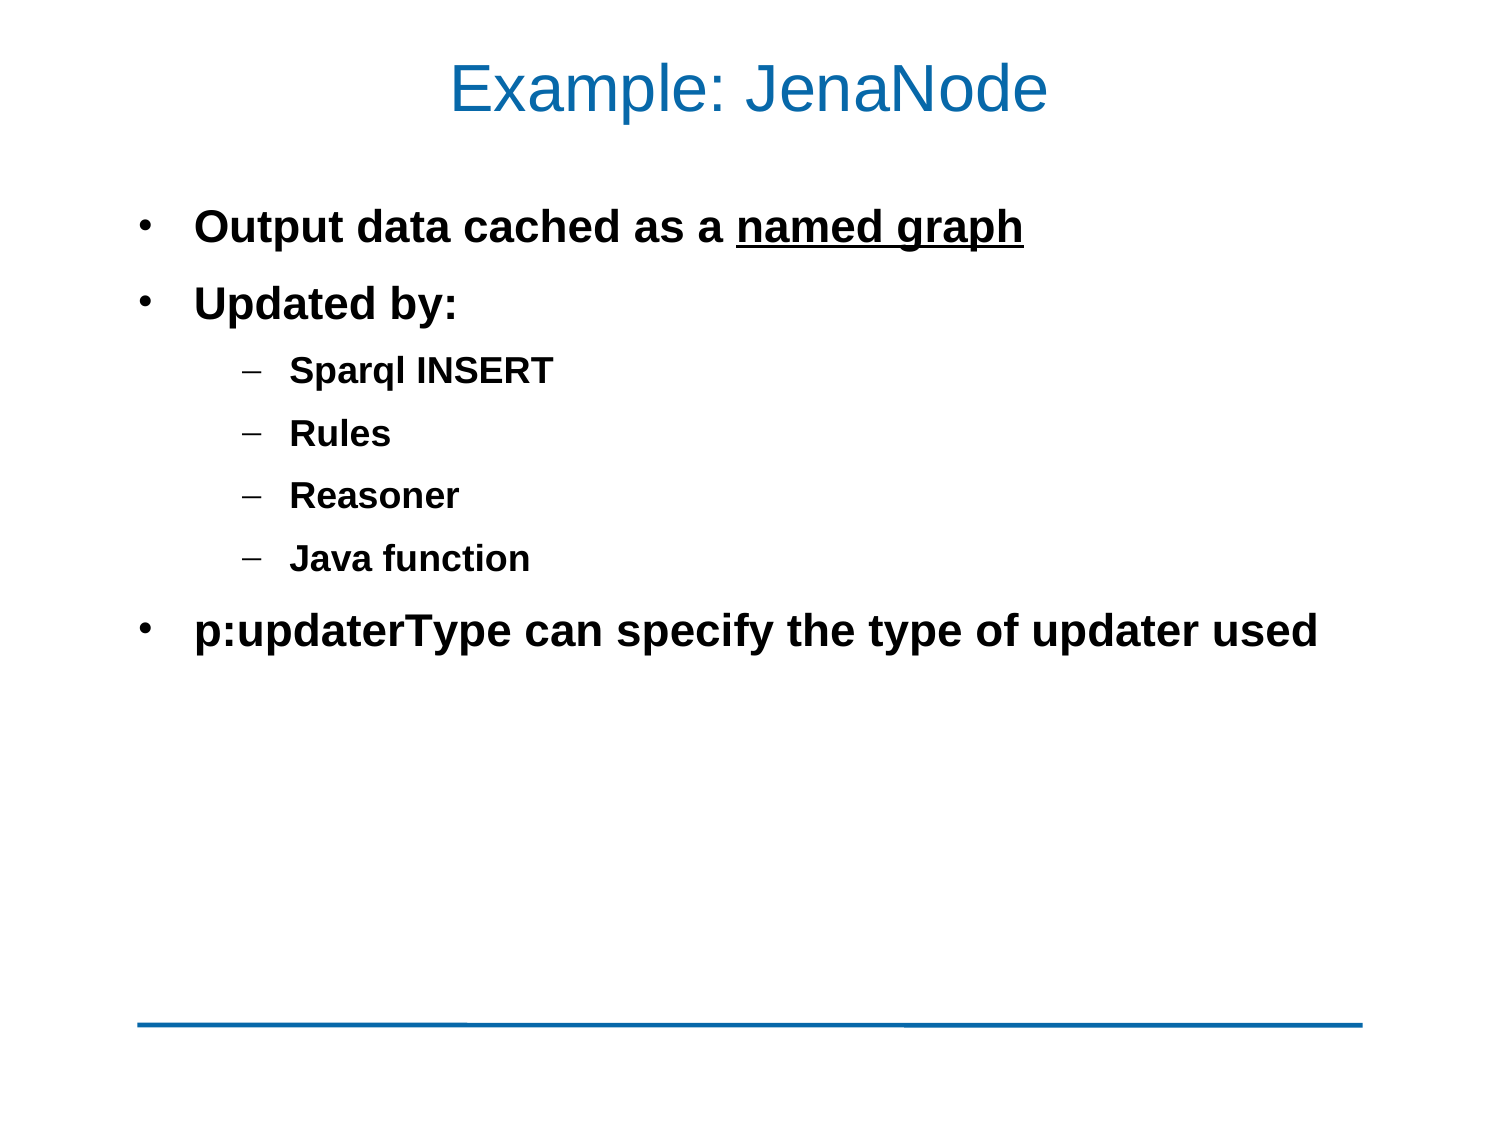

# Example: JenaNode
Output data cached as a named graph
Updated by:
Sparql INSERT
Rules
Reasoner
Java function
p:updaterType can specify the type of updater used